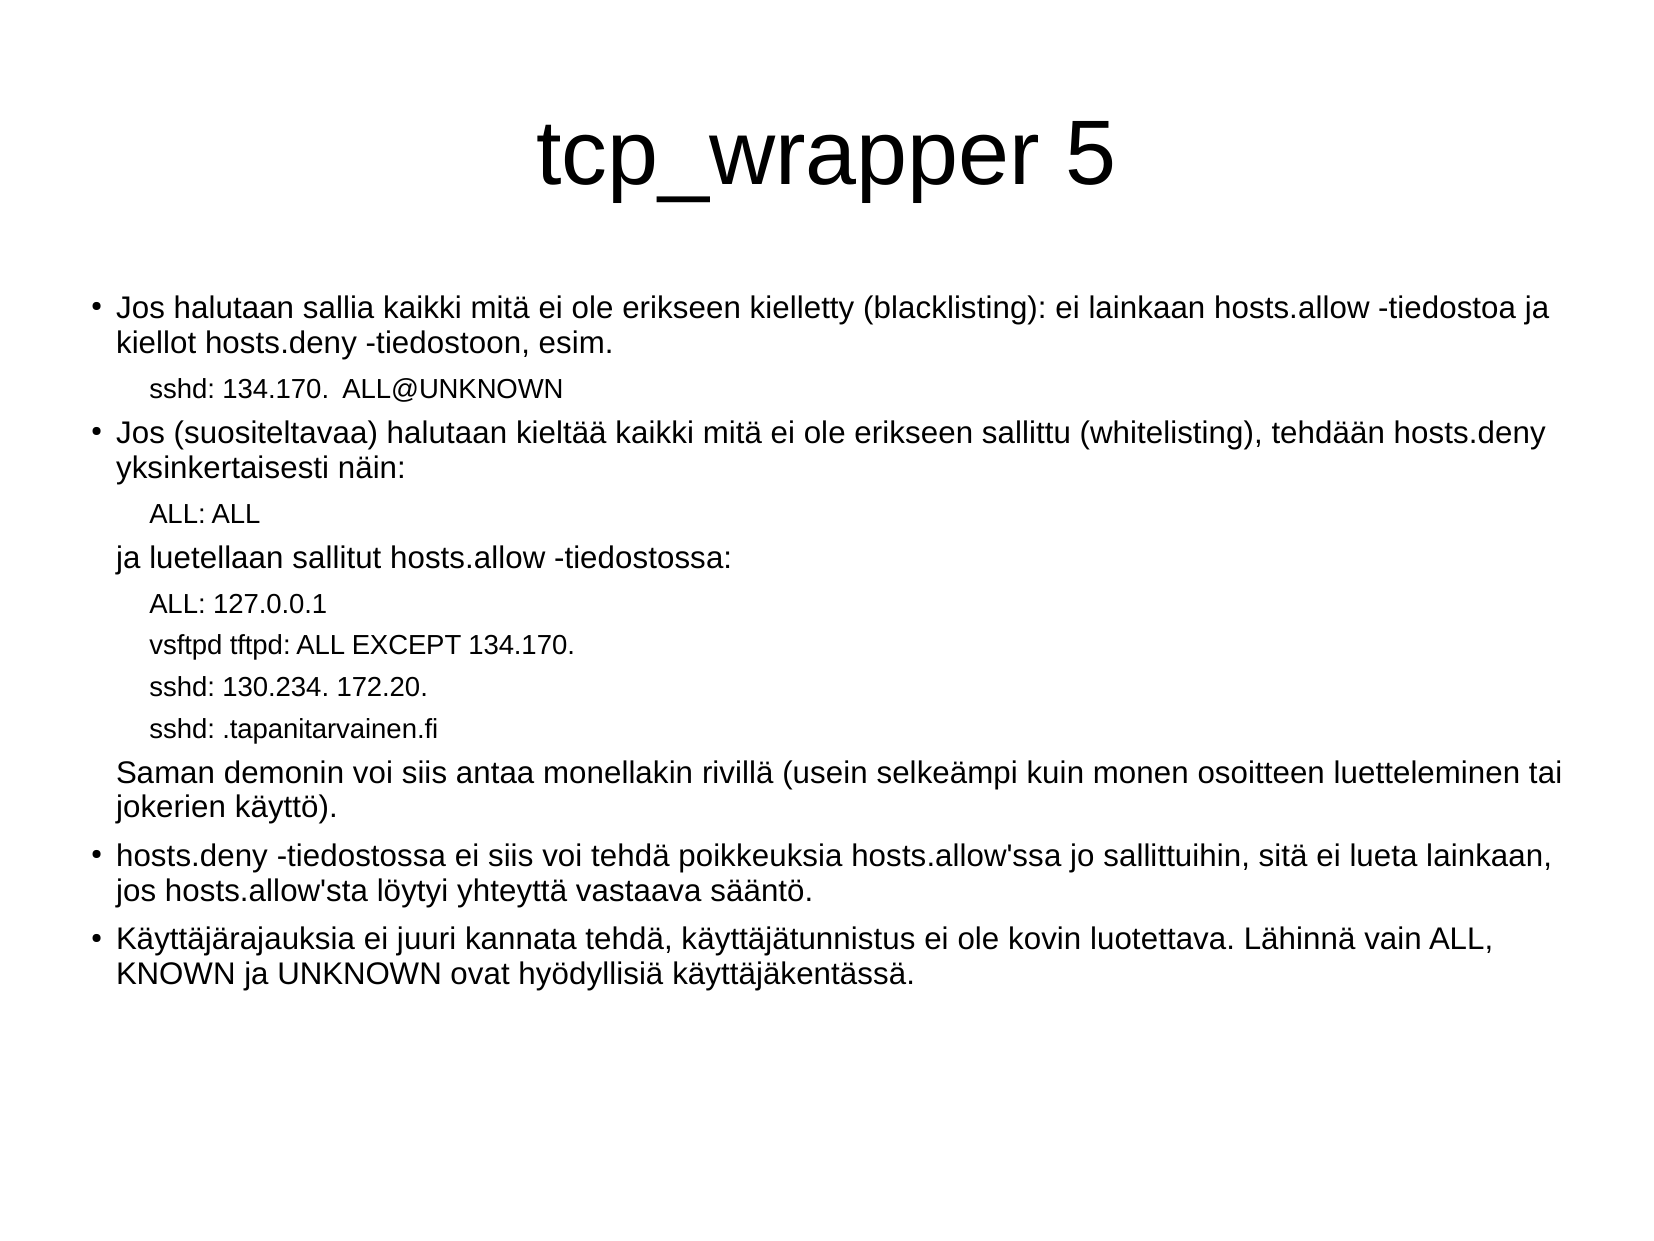

# tcp_wrapper 5
Jos halutaan sallia kaikki mitä ei ole erikseen kielletty (blacklisting): ei lainkaan hosts.allow -tiedostoa ja kiellot hosts.deny -tiedostoon, esim.
sshd: 134.170. ALL@UNKNOWN
Jos (suositeltavaa) halutaan kieltää kaikki mitä ei ole erikseen sallittu (whitelisting), tehdään hosts.deny yksinkertaisesti näin:
ALL: ALL
ja luetellaan sallitut hosts.allow -tiedostossa:
ALL: 127.0.0.1
vsftpd tftpd: ALL EXCEPT 134.170.
sshd: 130.234. 172.20.
sshd: .tapanitarvainen.fi
Saman demonin voi siis antaa monellakin rivillä (usein selkeämpi kuin monen osoitteen luetteleminen tai jokerien käyttö).
hosts.deny -tiedostossa ei siis voi tehdä poikkeuksia hosts.allow'ssa jo sallittuihin, sitä ei lueta lainkaan, jos hosts.allow'sta löytyi yhteyttä vastaava sääntö.
Käyttäjärajauksia ei juuri kannata tehdä, käyttäjätunnistus ei ole kovin luotettava. Lähinnä vain ALL, KNOWN ja UNKNOWN ovat hyödyllisiä käyttäjäkentässä.